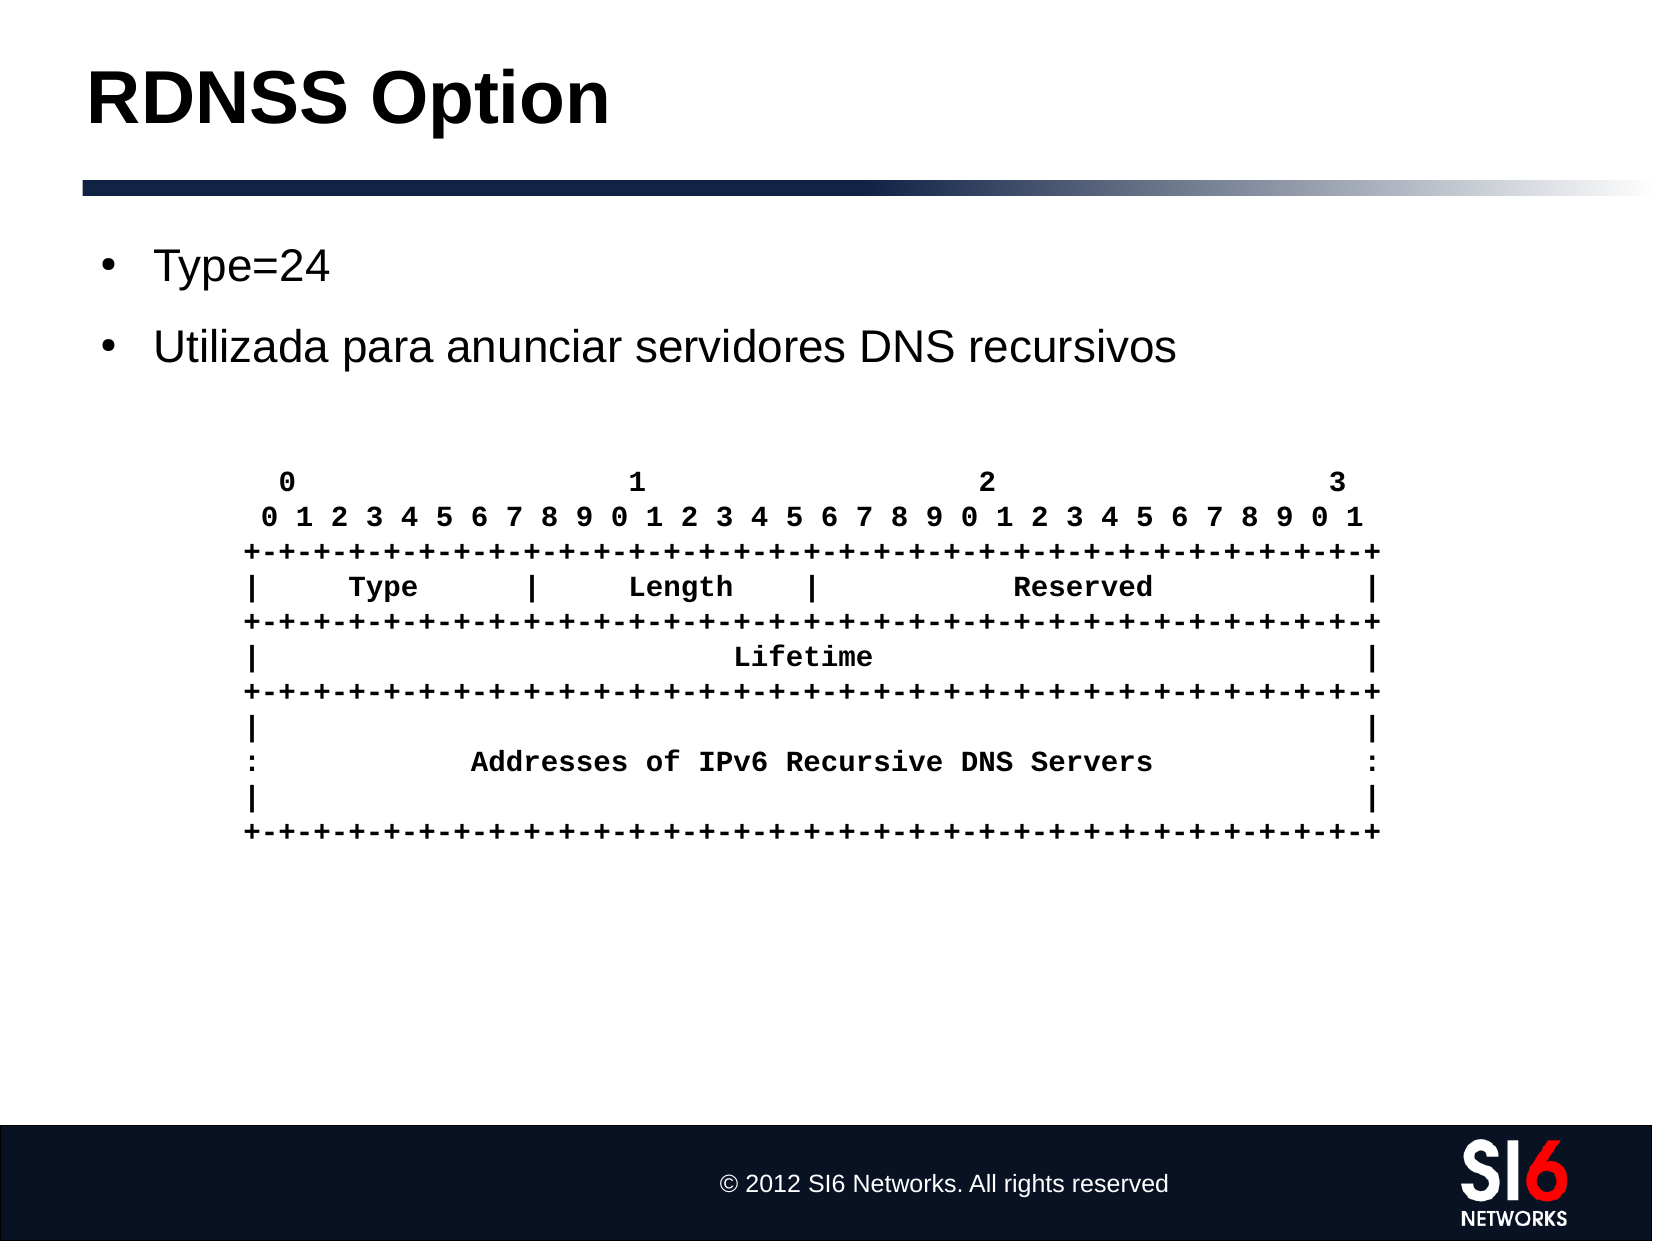

# RDNSS Option
Type=24
Utilizada para anunciar servidores DNS recursivos
 0 1 2 3
 0 1 2 3 4 5 6 7 8 9 0 1 2 3 4 5 6 7 8 9 0 1 2 3 4 5 6 7 8 9 0 1
+-+-+-+-+-+-+-+-+-+-+-+-+-+-+-+-+-+-+-+-+-+-+-+-+-+-+-+-+-+-+-+-+
| Type | Length | Reserved |
+-+-+-+-+-+-+-+-+-+-+-+-+-+-+-+-+-+-+-+-+-+-+-+-+-+-+-+-+-+-+-+-+
| Lifetime |
+-+-+-+-+-+-+-+-+-+-+-+-+-+-+-+-+-+-+-+-+-+-+-+-+-+-+-+-+-+-+-+-+
| |
: Addresses of IPv6 Recursive DNS Servers :
| |
+-+-+-+-+-+-+-+-+-+-+-+-+-+-+-+-+-+-+-+-+-+-+-+-+-+-+-+-+-+-+-+-+